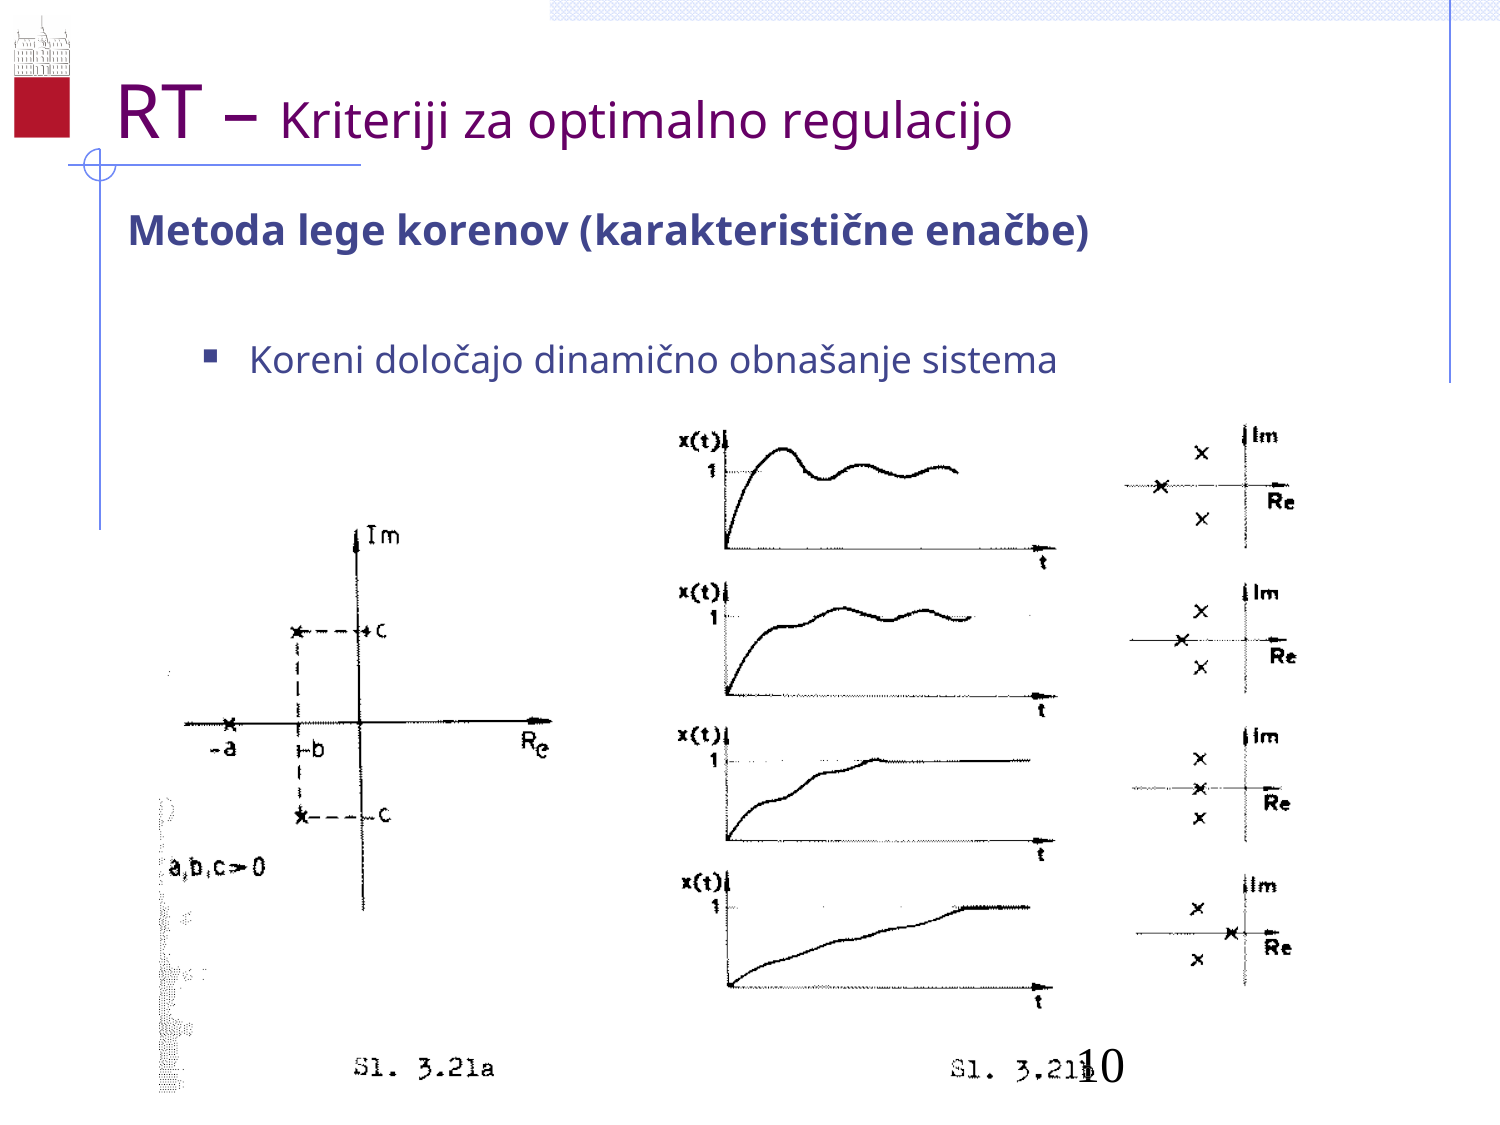

RT – Kriteriji za optimalno regulacijo
# Metoda lege korenov (karakteristične enačbe)
Koreni določajo dinamično obnašanje sistema
10